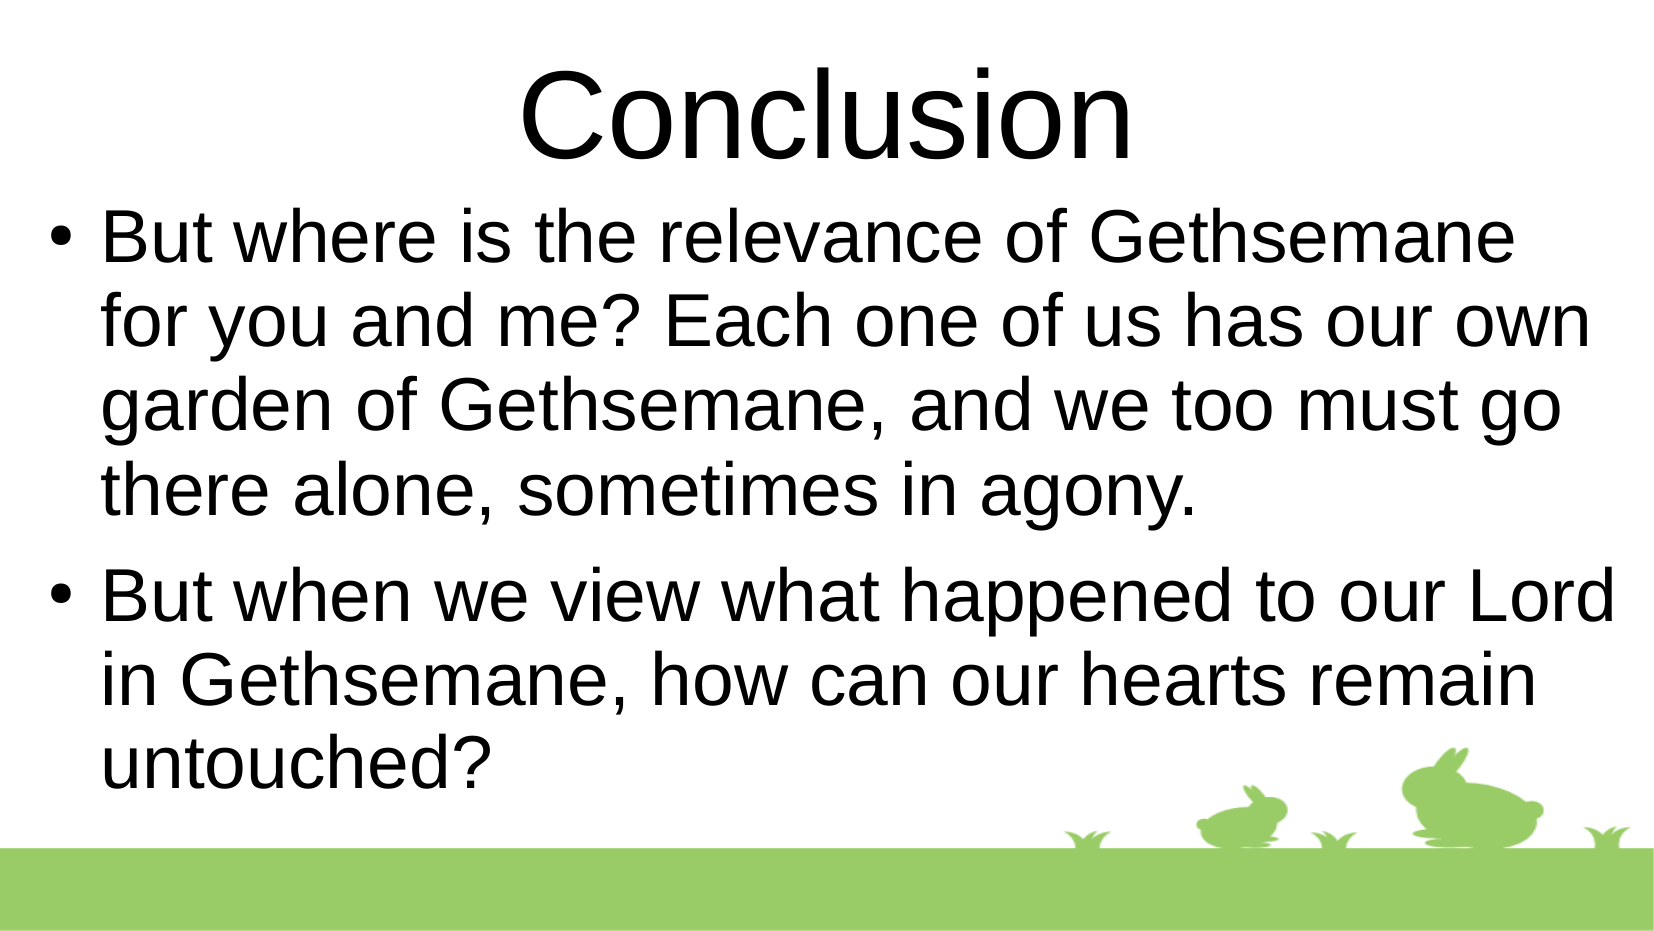

# Conclusion
But where is the relevance of Gethsemane for you and me? Each one of us has our own garden of Gethsemane, and we too must go there alone, sometimes in agony.
But when we view what happened to our Lord in Gethsemane, how can our hearts remain untouched?